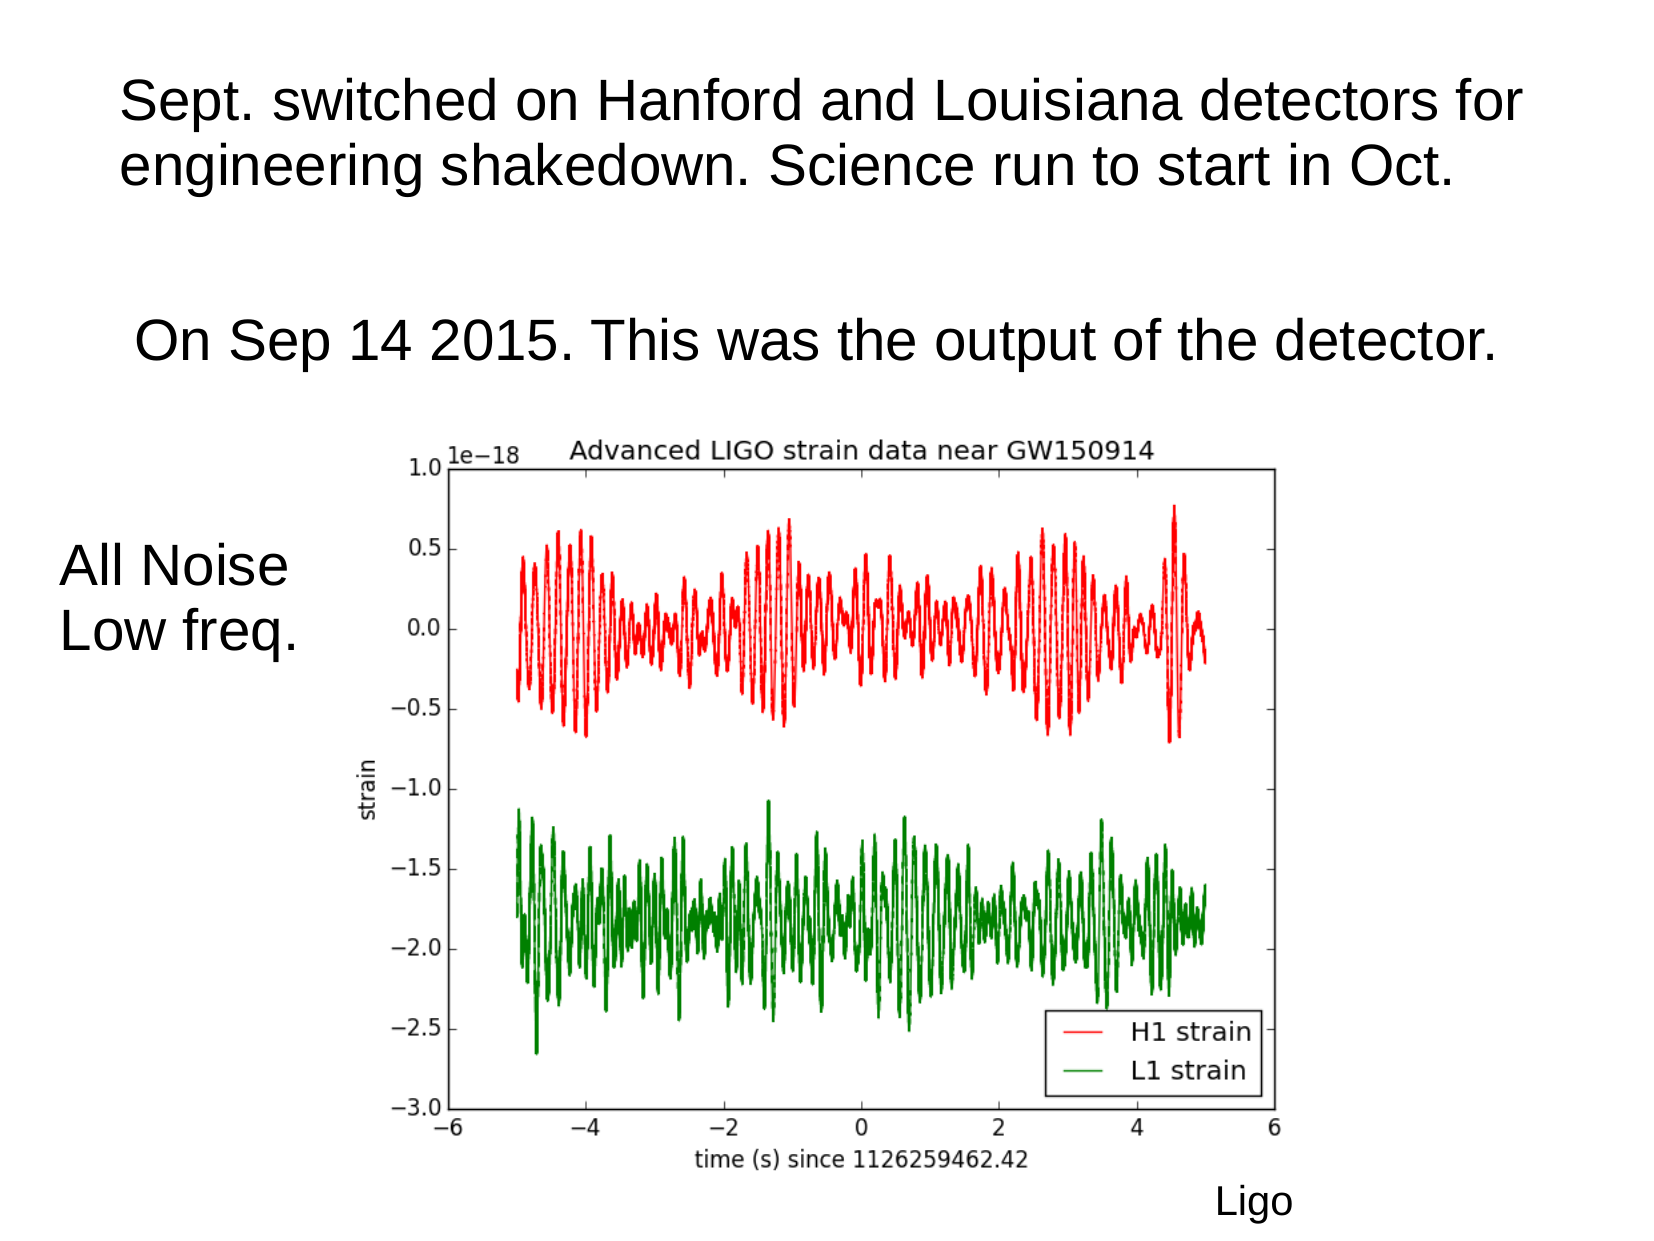

Sept. switched on Hanford and Louisiana detectors for
engineering shakedown. Science run to start in Oct.
On Sep 14 2015. This was the output of the detector.
All Noise
Low freq.
Ligo